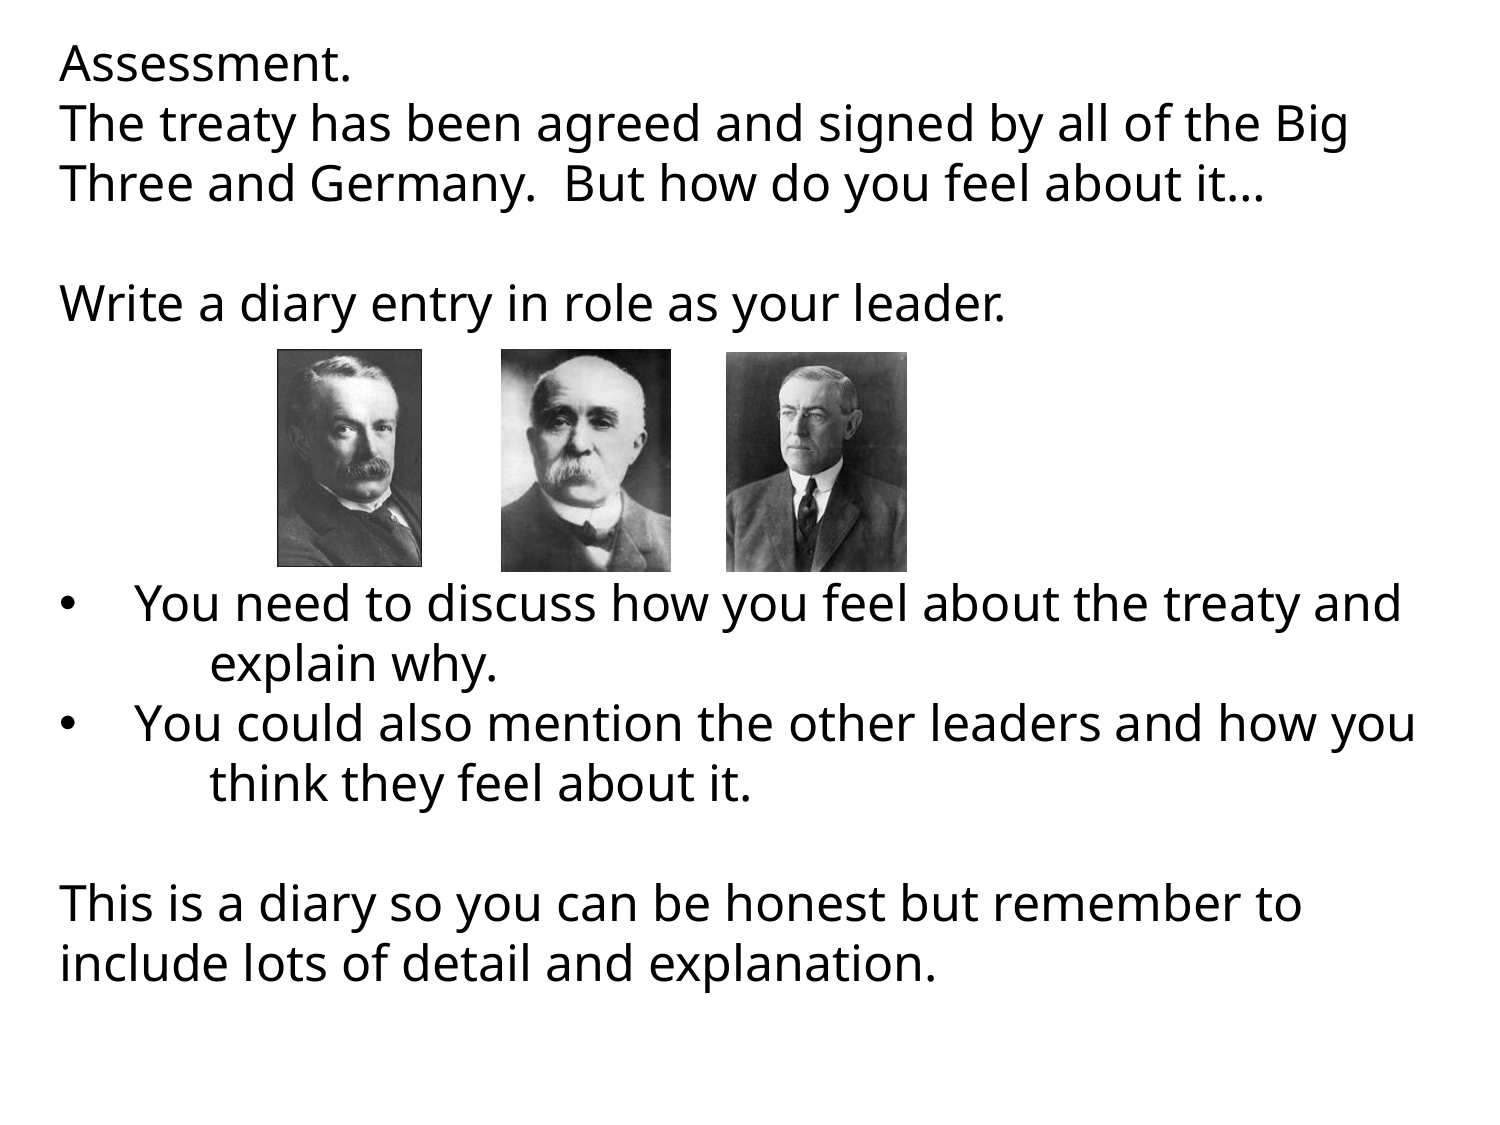

Assessment.
The treaty has been agreed and signed by all of the Big Three and Germany. But how do you feel about it…
Write a diary entry in role as your leader.
You need to discuss how you feel about the treaty and explain why.
You could also mention the other leaders and how you think they feel about it.
This is a diary so you can be honest but remember to include lots of detail and explanation.